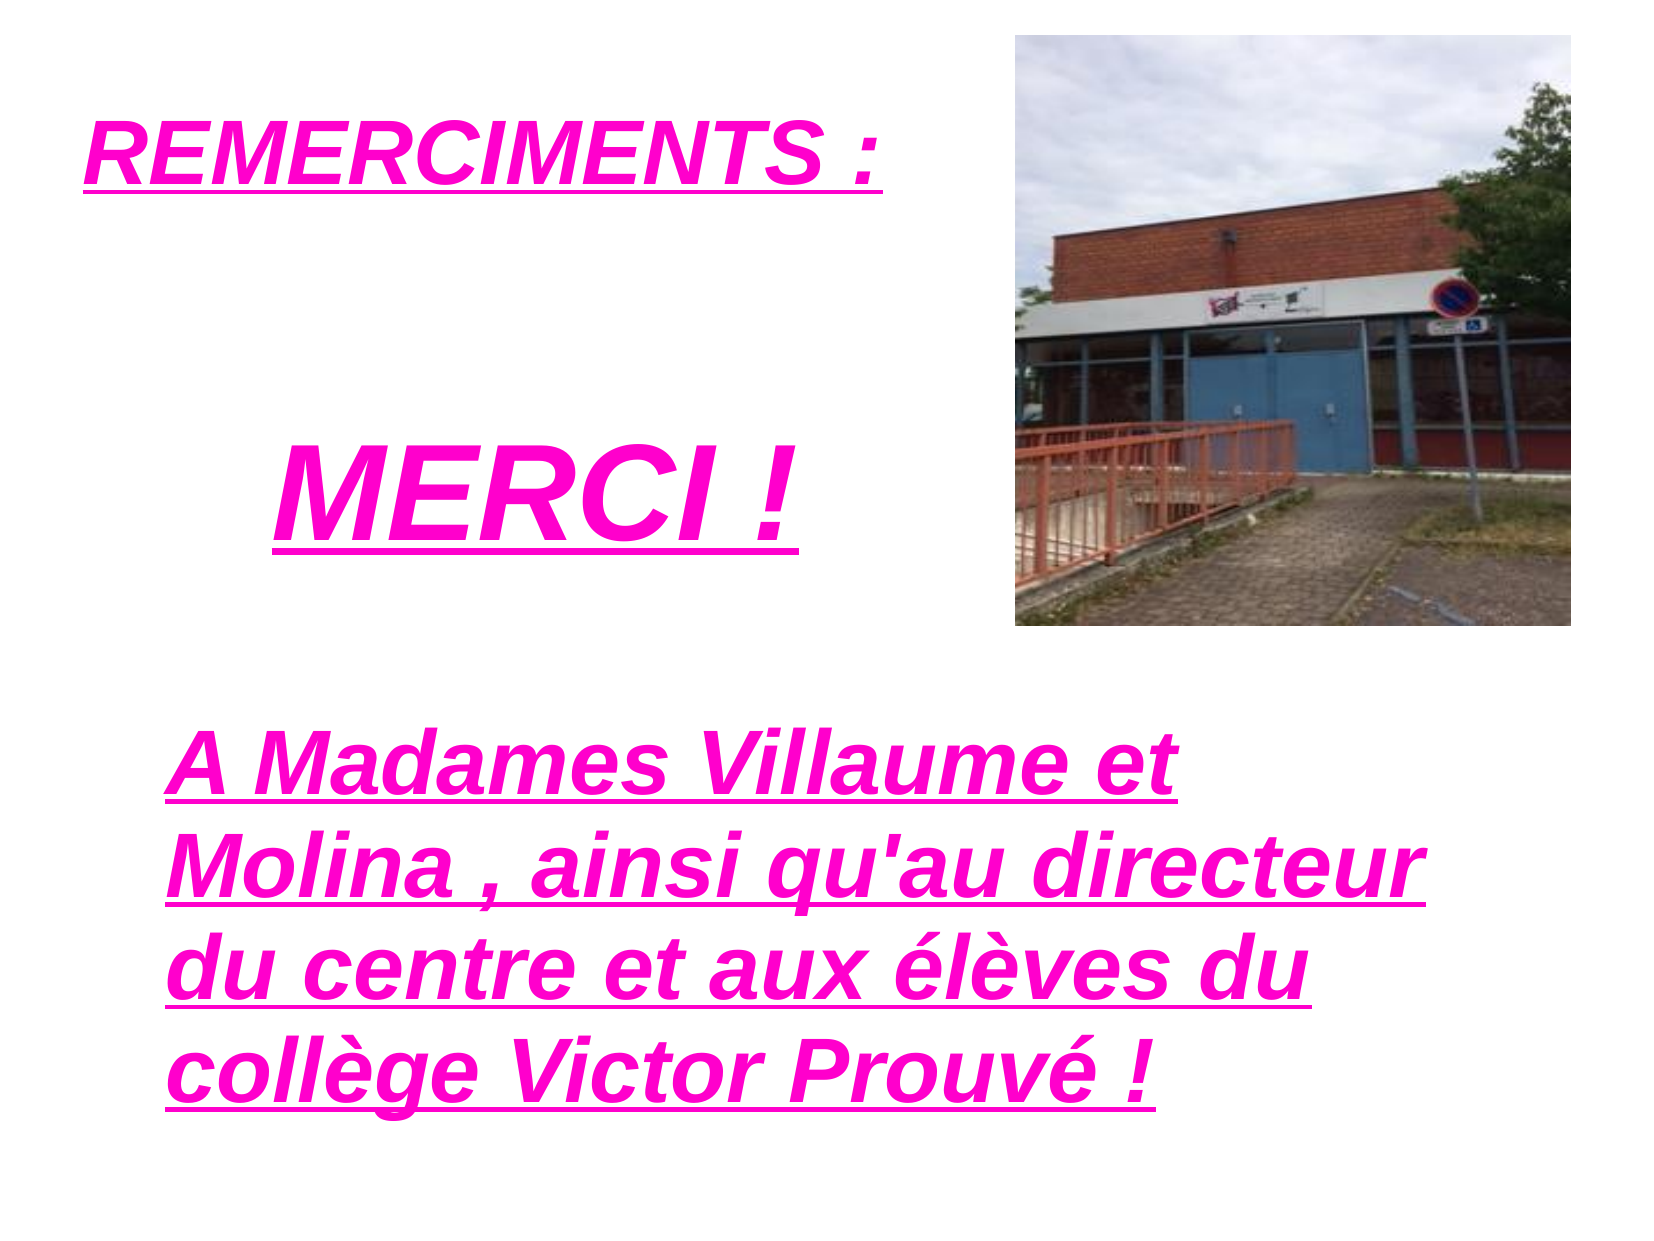

# REMERCIMENTS :
Du 5 au 9 décembre 2016
MERCI !
A Madames Villaume et Molina , ainsi qu'au directeur du centre et aux élèves du collège Victor Prouvé !
Jeudi 1 juin 2017